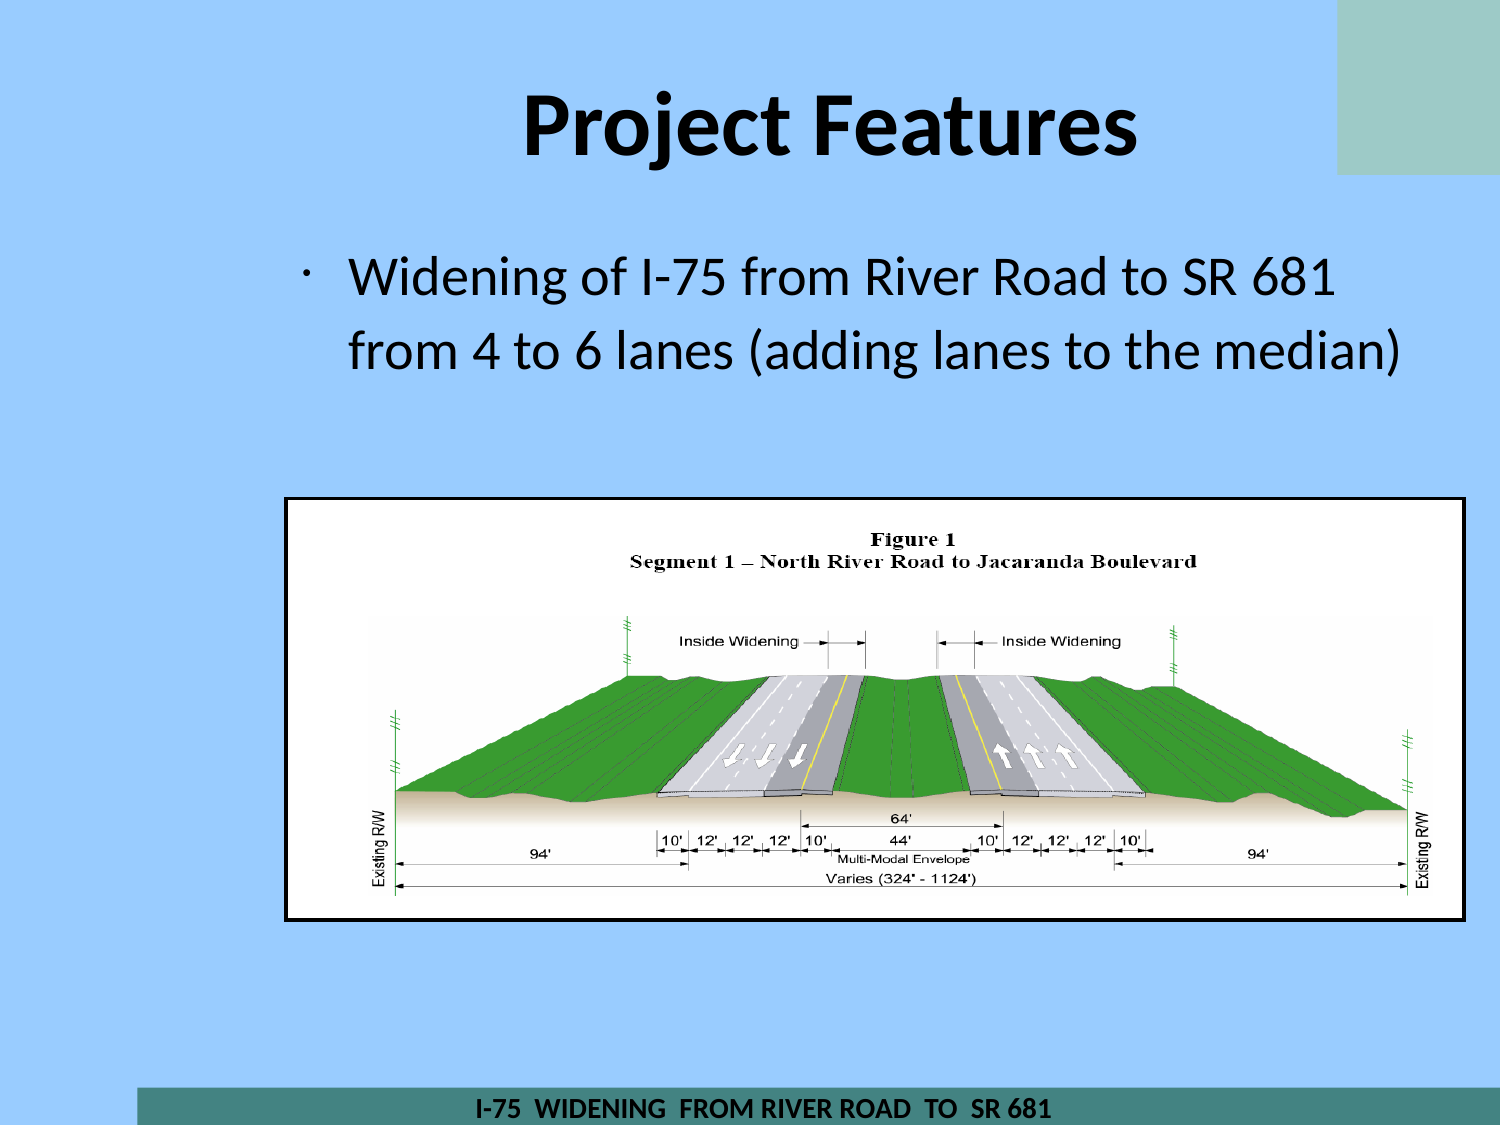

Project Features
Widening of I-75 from River Road to SR 681 from 4 to 6 lanes (adding lanes to the median)
I-75 WIDENING FROM RIVER ROAD TO S.R. 681
I-75 WIDENING FROM RIVER ROAD TO SR 681